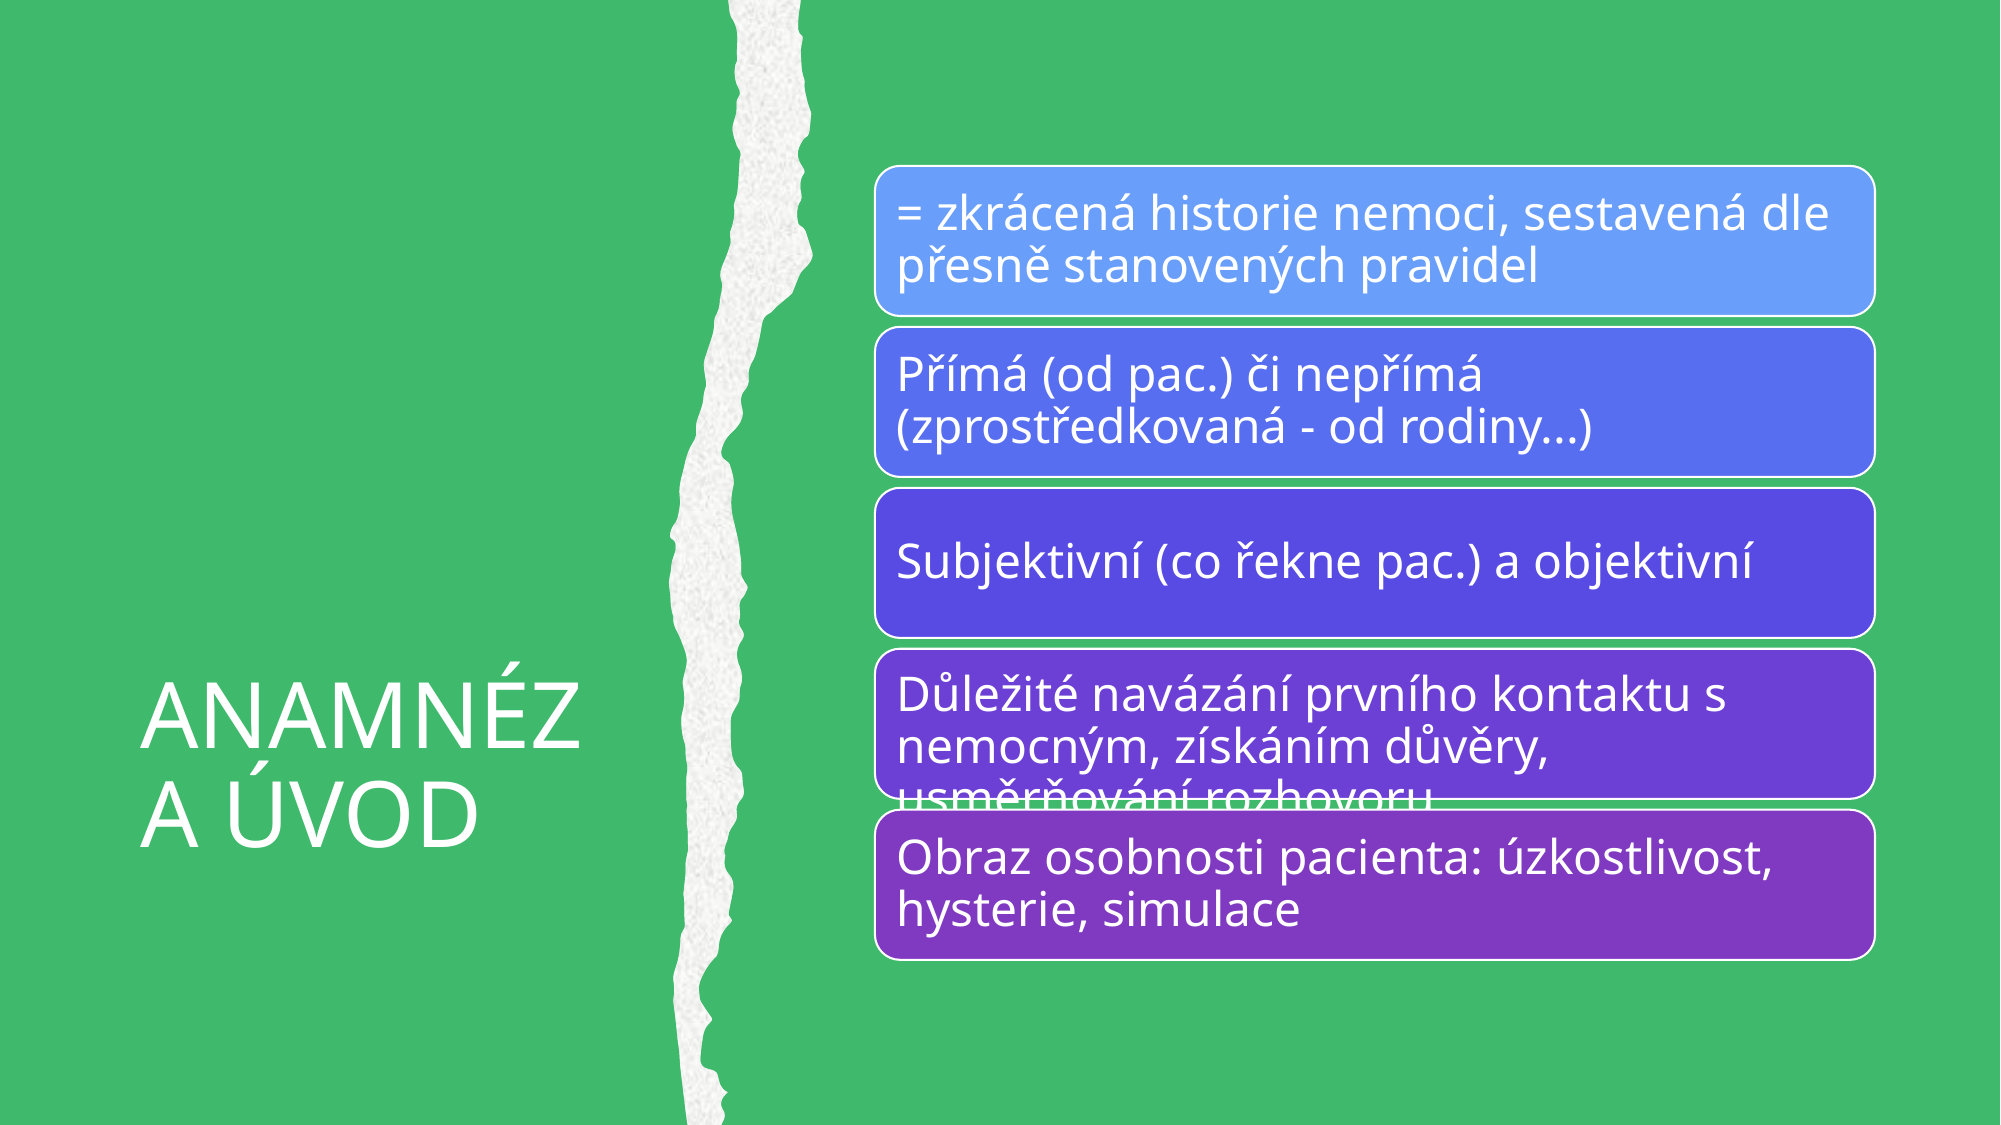

= zkrácená historie nemoci, sestavená dle přesně stanovených pravidel
Přímá (od pac.) či nepřímá (zprostředkovaná - od rodiny...)
Subjektivní (co řekne pac.) a objektivní
Důležité navázání prvního kontaktu s nemocným, získáním důvěry, usměrňování rozhovoru
Obraz osobnosti pacienta: úzkostlivost, hysterie, simulace
# ANAMNÉZA ÚVOD